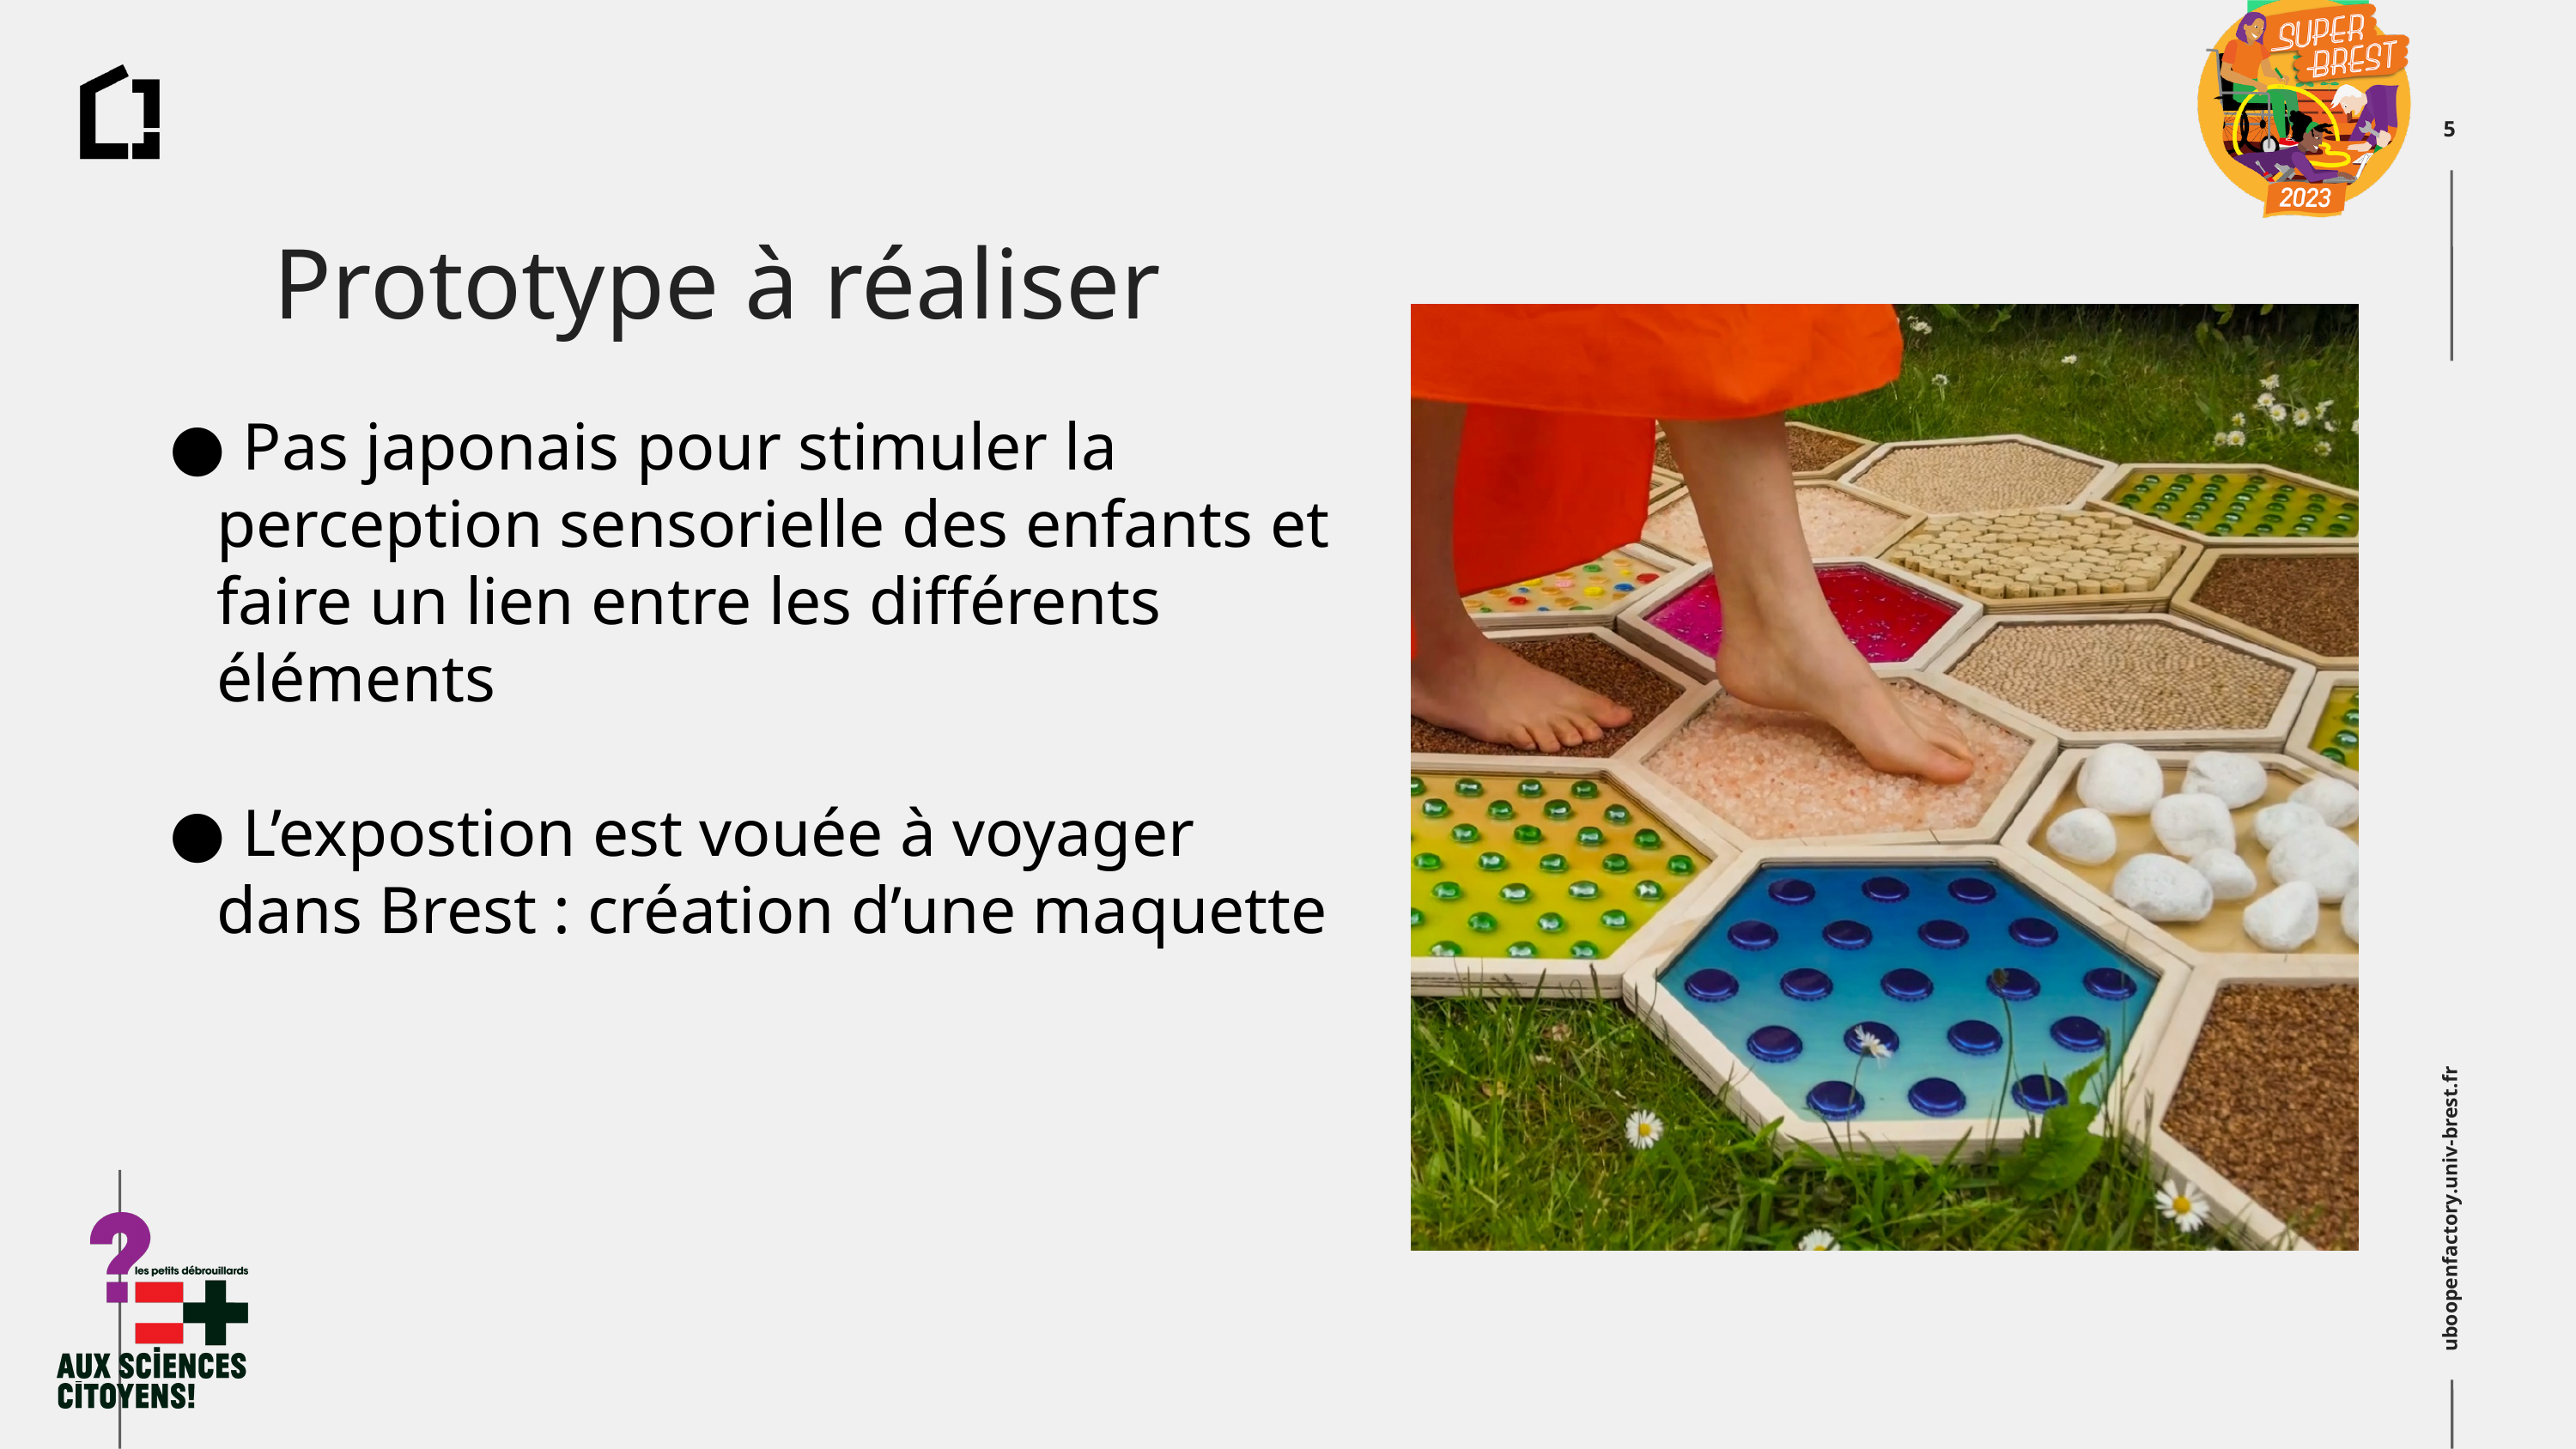

# Prototype à réaliser
 Pas japonais pour stimuler la perception sensorielle des enfants et faire un lien entre les différents éléments
 L’expostion est vouée à voyager dans Brest : création d’une maquette